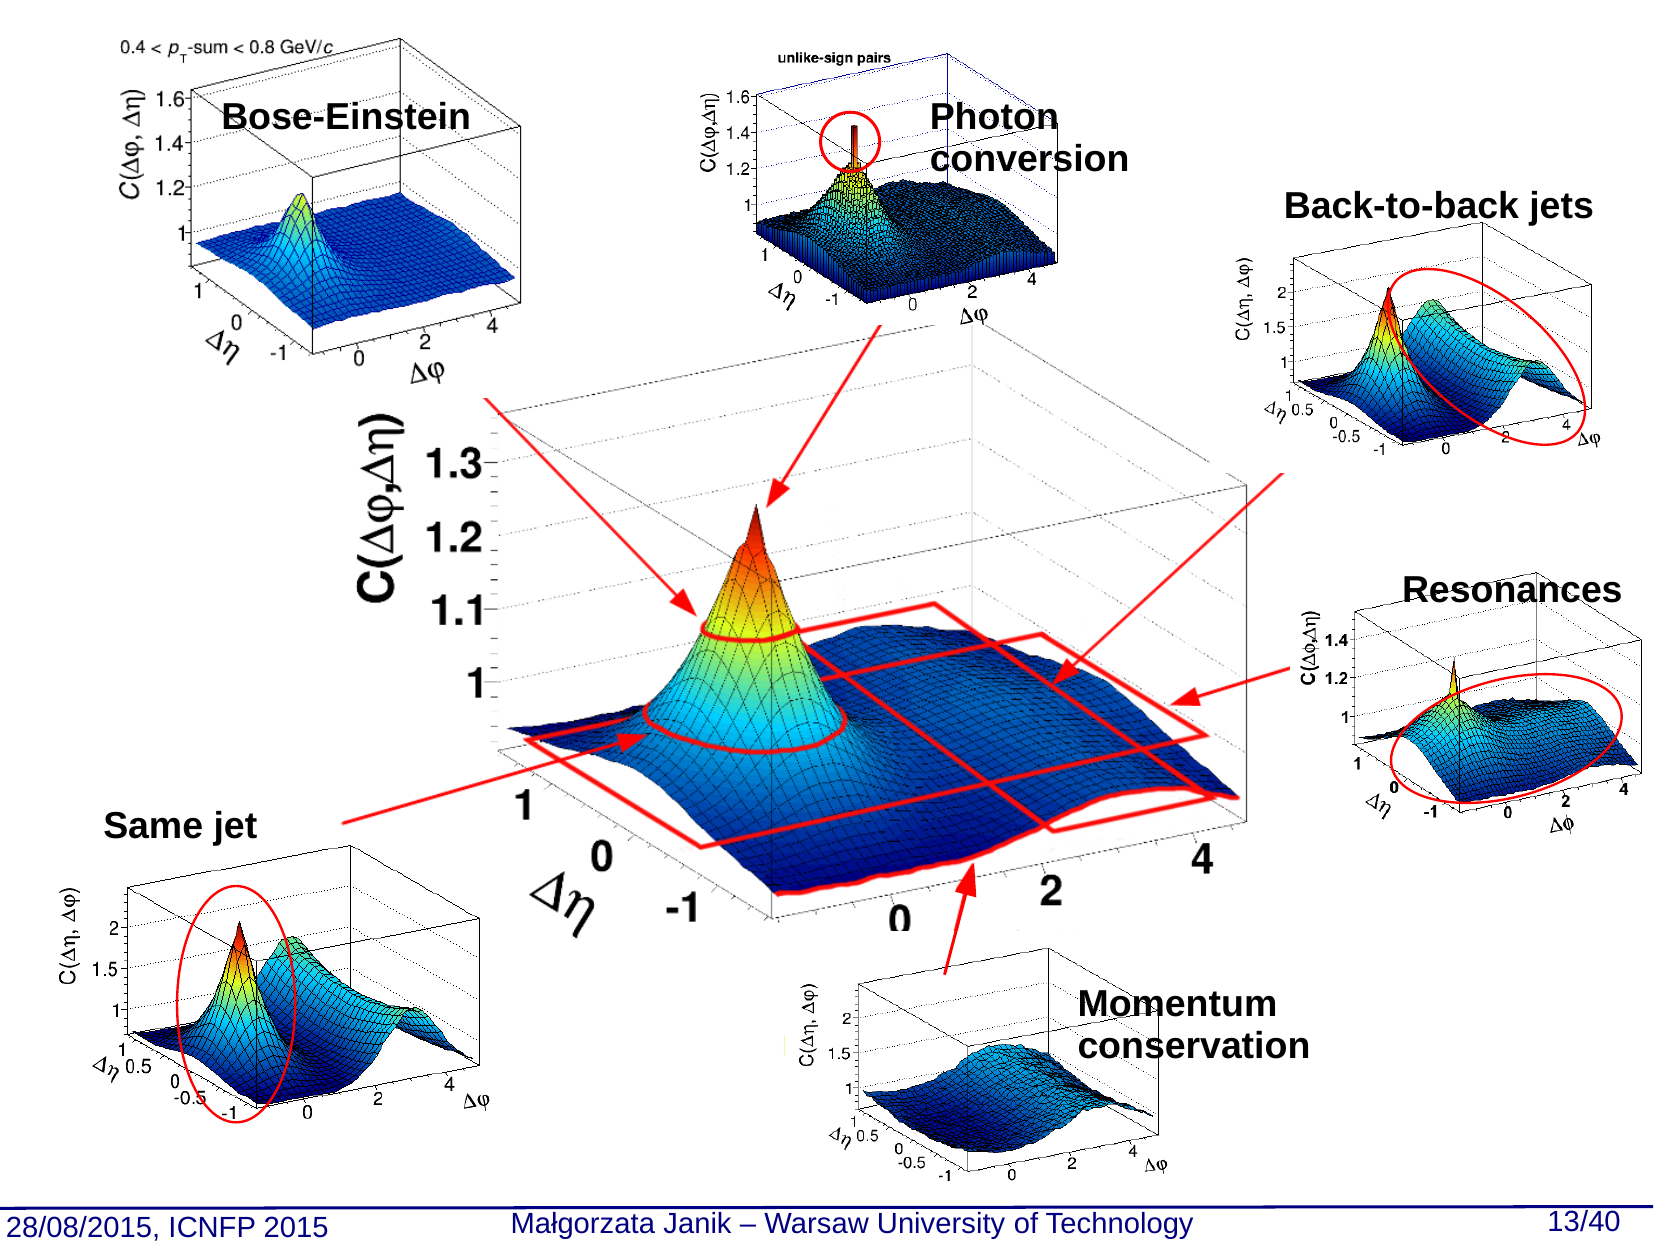

Bose-Einstein
Photon conversion
Back-to-back jets
Resonances
Same jet
Momentum conservation